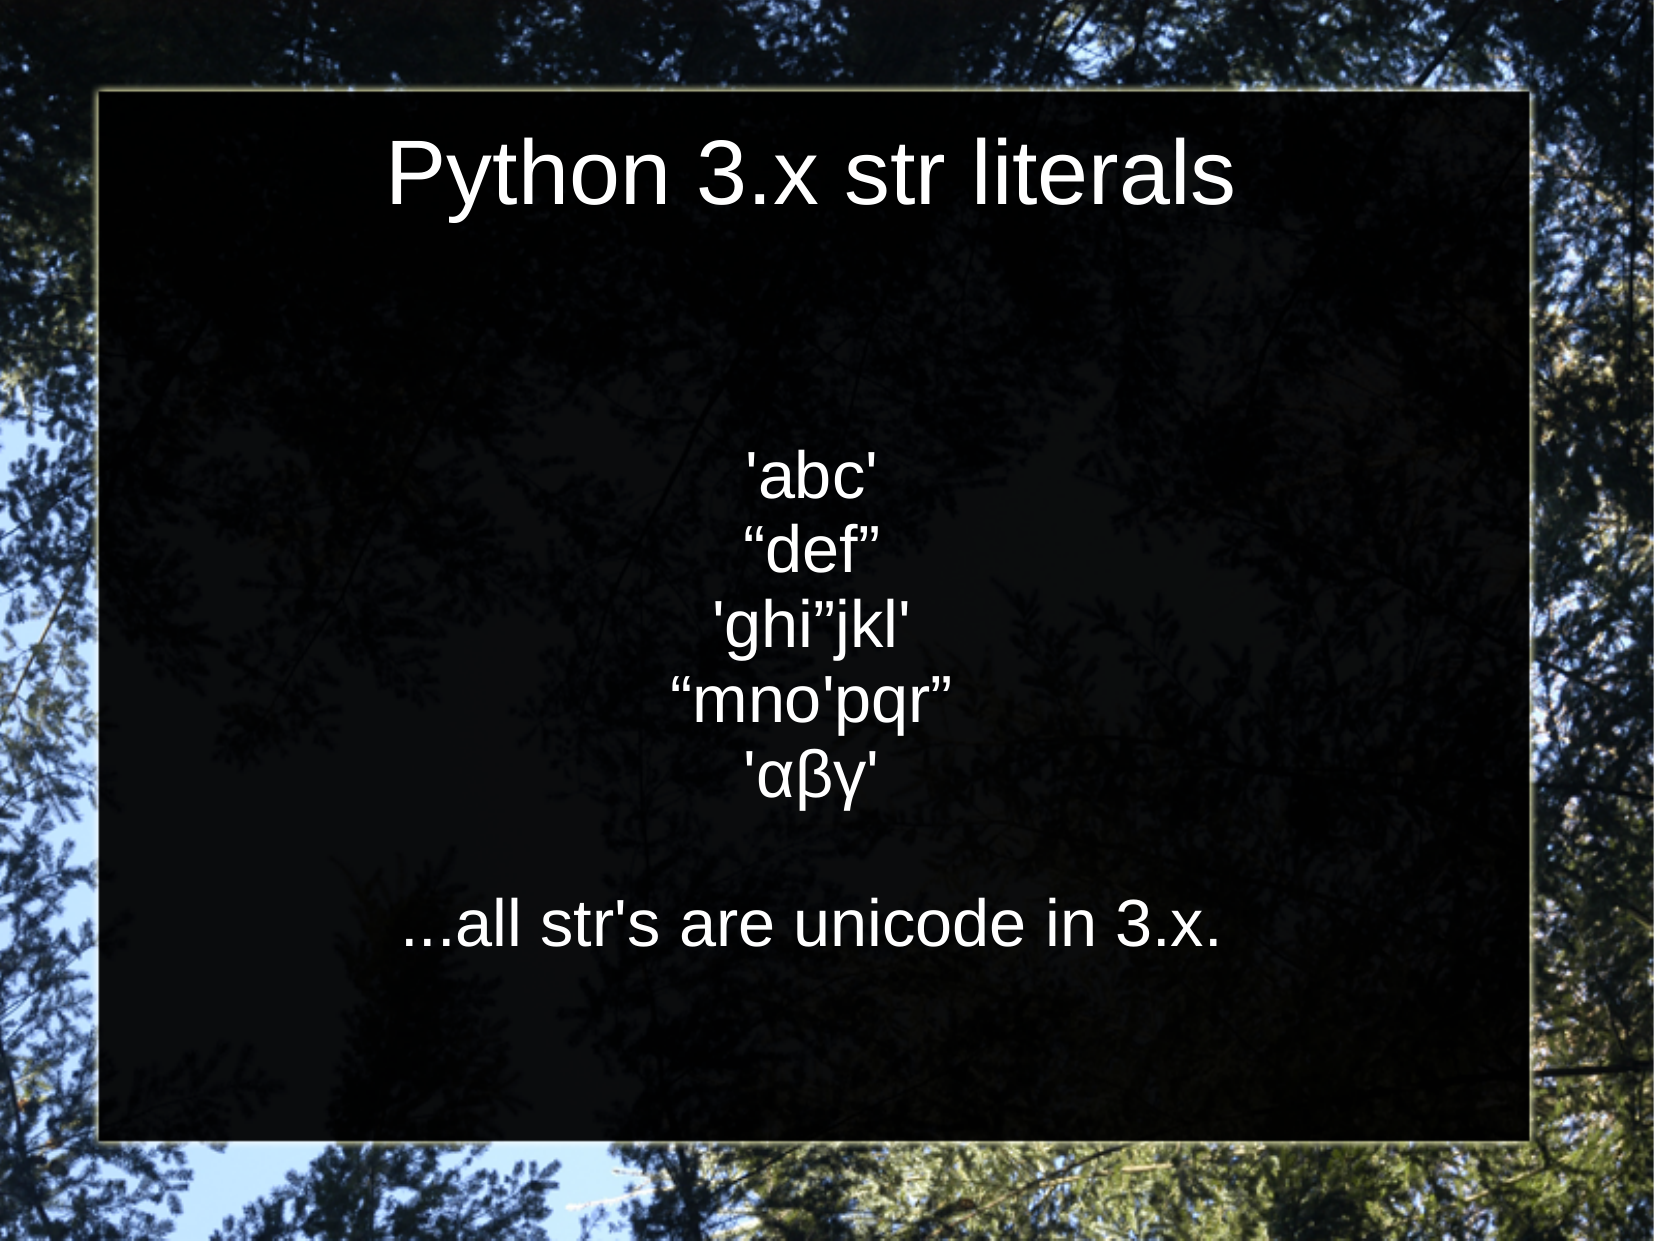

# Python 3.x str literals
'abc'
“def”
'ghi”jkl'
“mno'pqr”
'αβγ'
...all str's are unicode in 3.x.